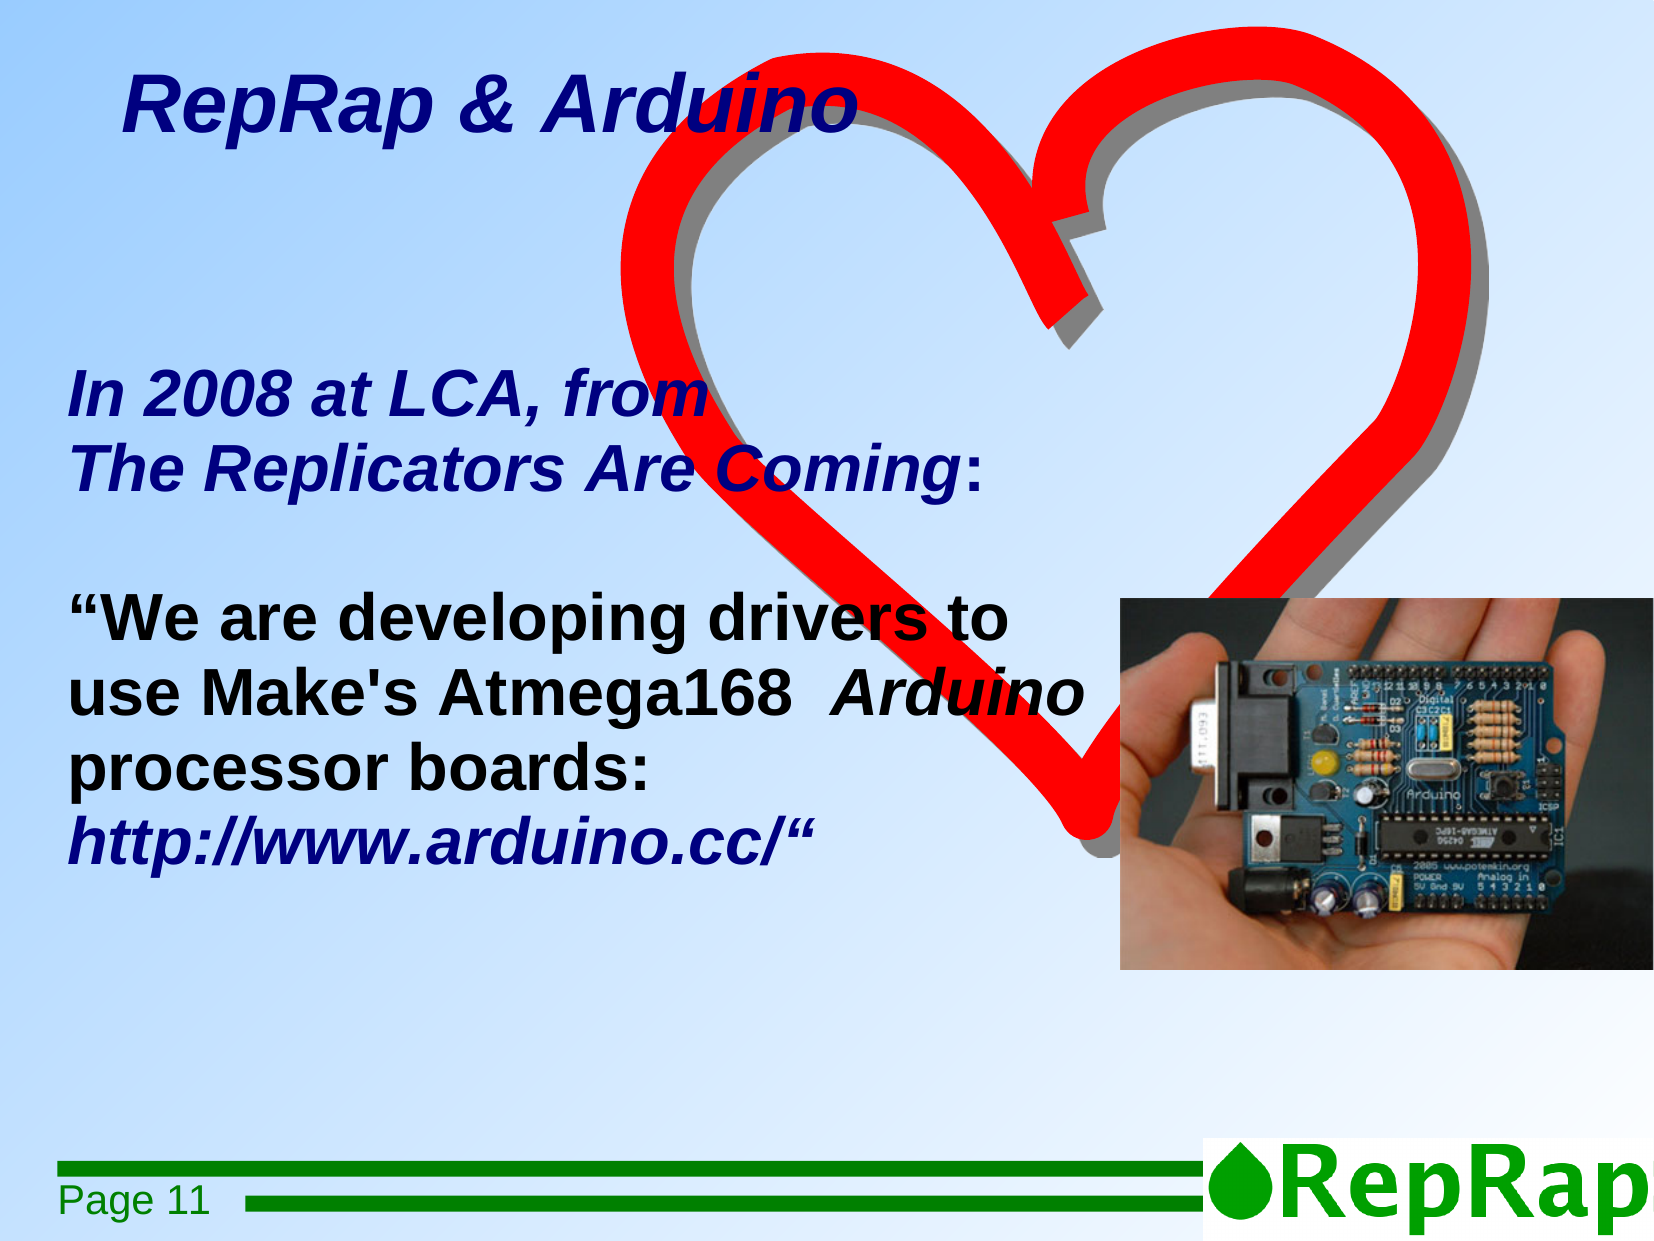

# RepRap & Arduino
In 2008 at LCA, from
The Replicators Are Coming:
“We are developing drivers to use Make's Atmega168 Arduino processor boards:
http://www.arduino.cc/“